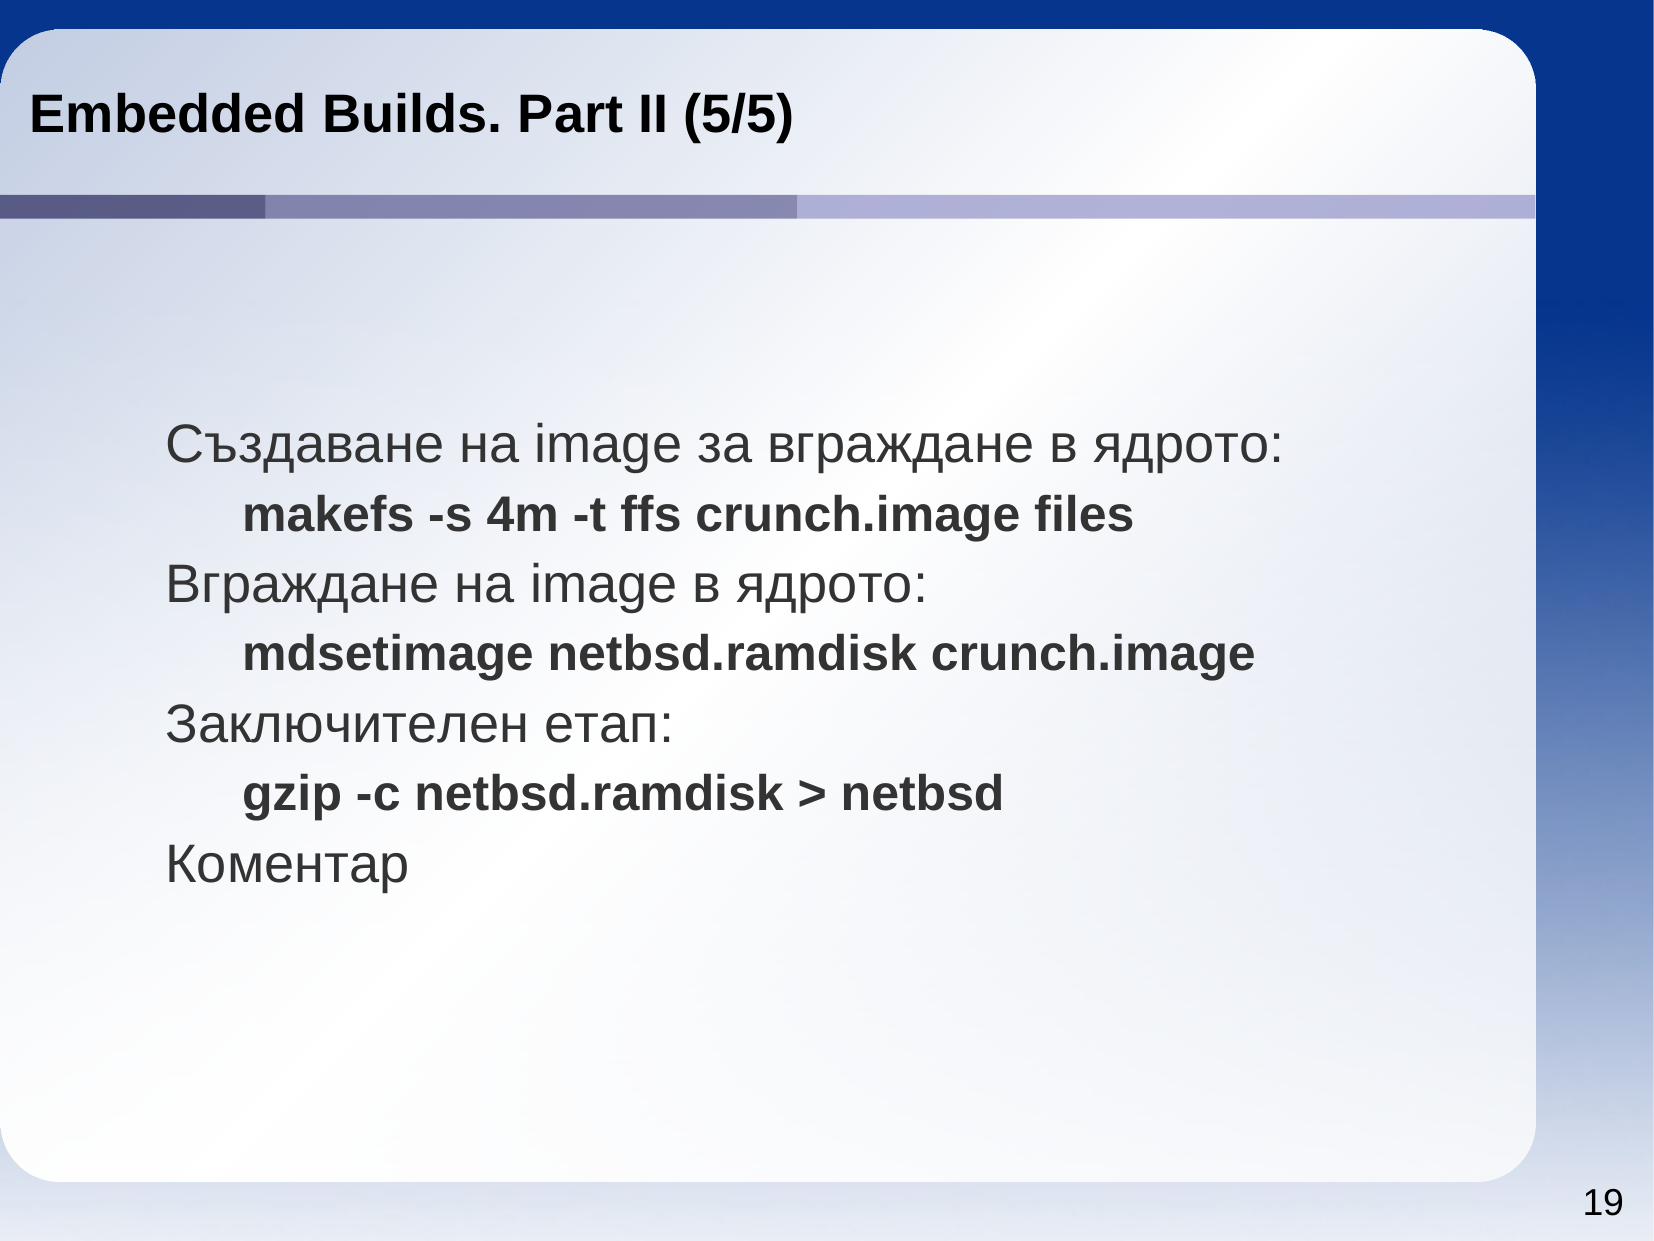

# Embedded Builds. Part II (5/5)
Създаване на image за вграждане в ядрото:
makefs -s 4m -t ffs crunch.image files
Вграждане на image в ядрото:
mdsetimage netbsd.ramdisk crunch.image
Заключителен етап:
gzip -c netbsd.ramdisk > netbsd
Коментар
19